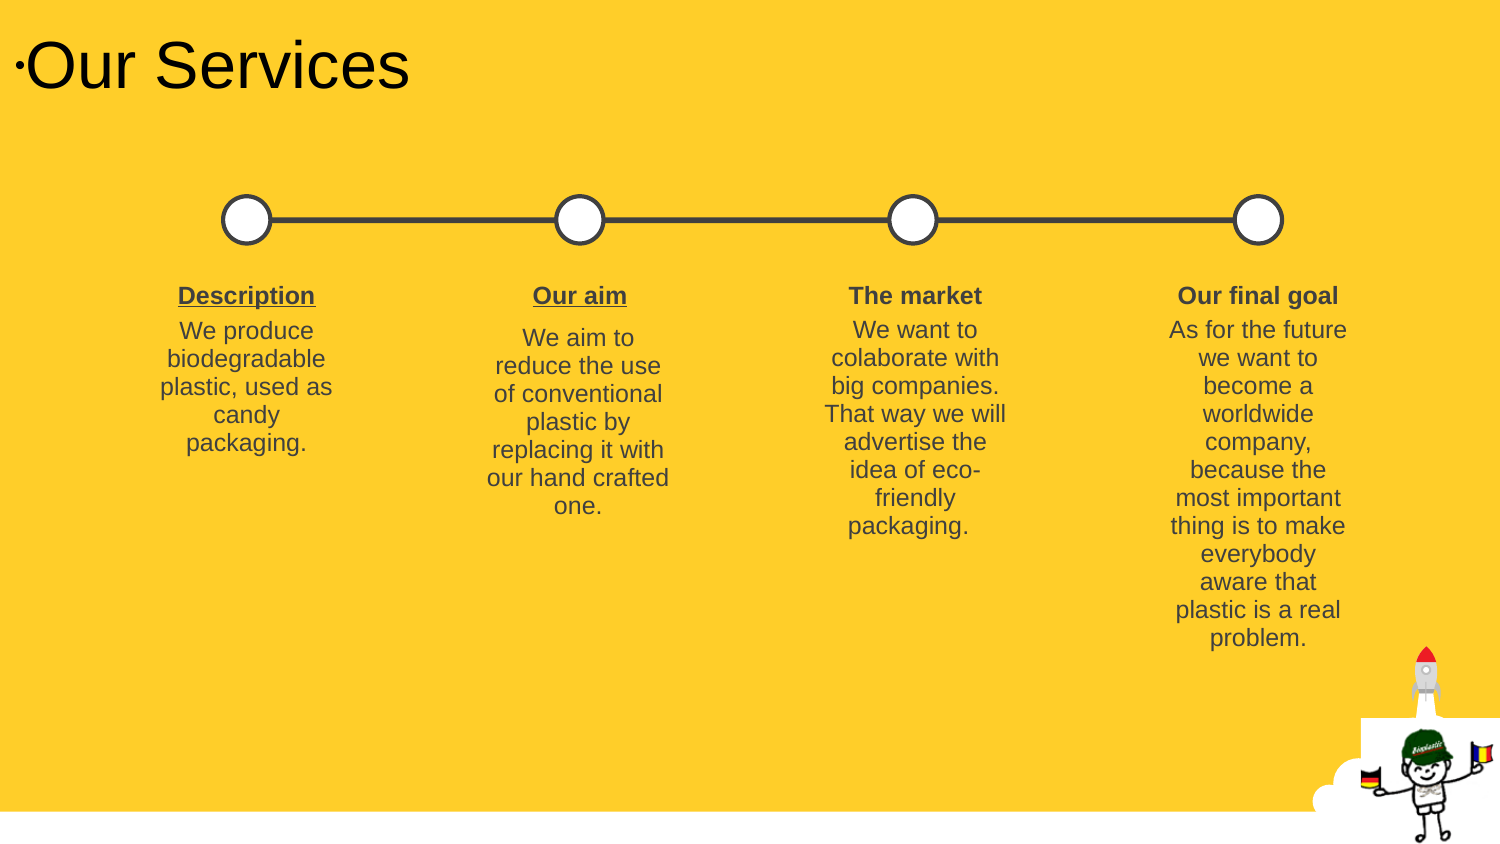

# Our Services
The market
We want to colaborate with big companies. That way we will advertise the idea of eco-friendly packaging.
Our final goal
As for the future we want to become a worldwide company, because the most important thing is to make everybody aware that plastic is a real problem.
Description
We produce biodegradable plastic, used as candy packaging.
Our aim
We aim to reduce the use of conventional plastic by replacing it with our hand crafted one.